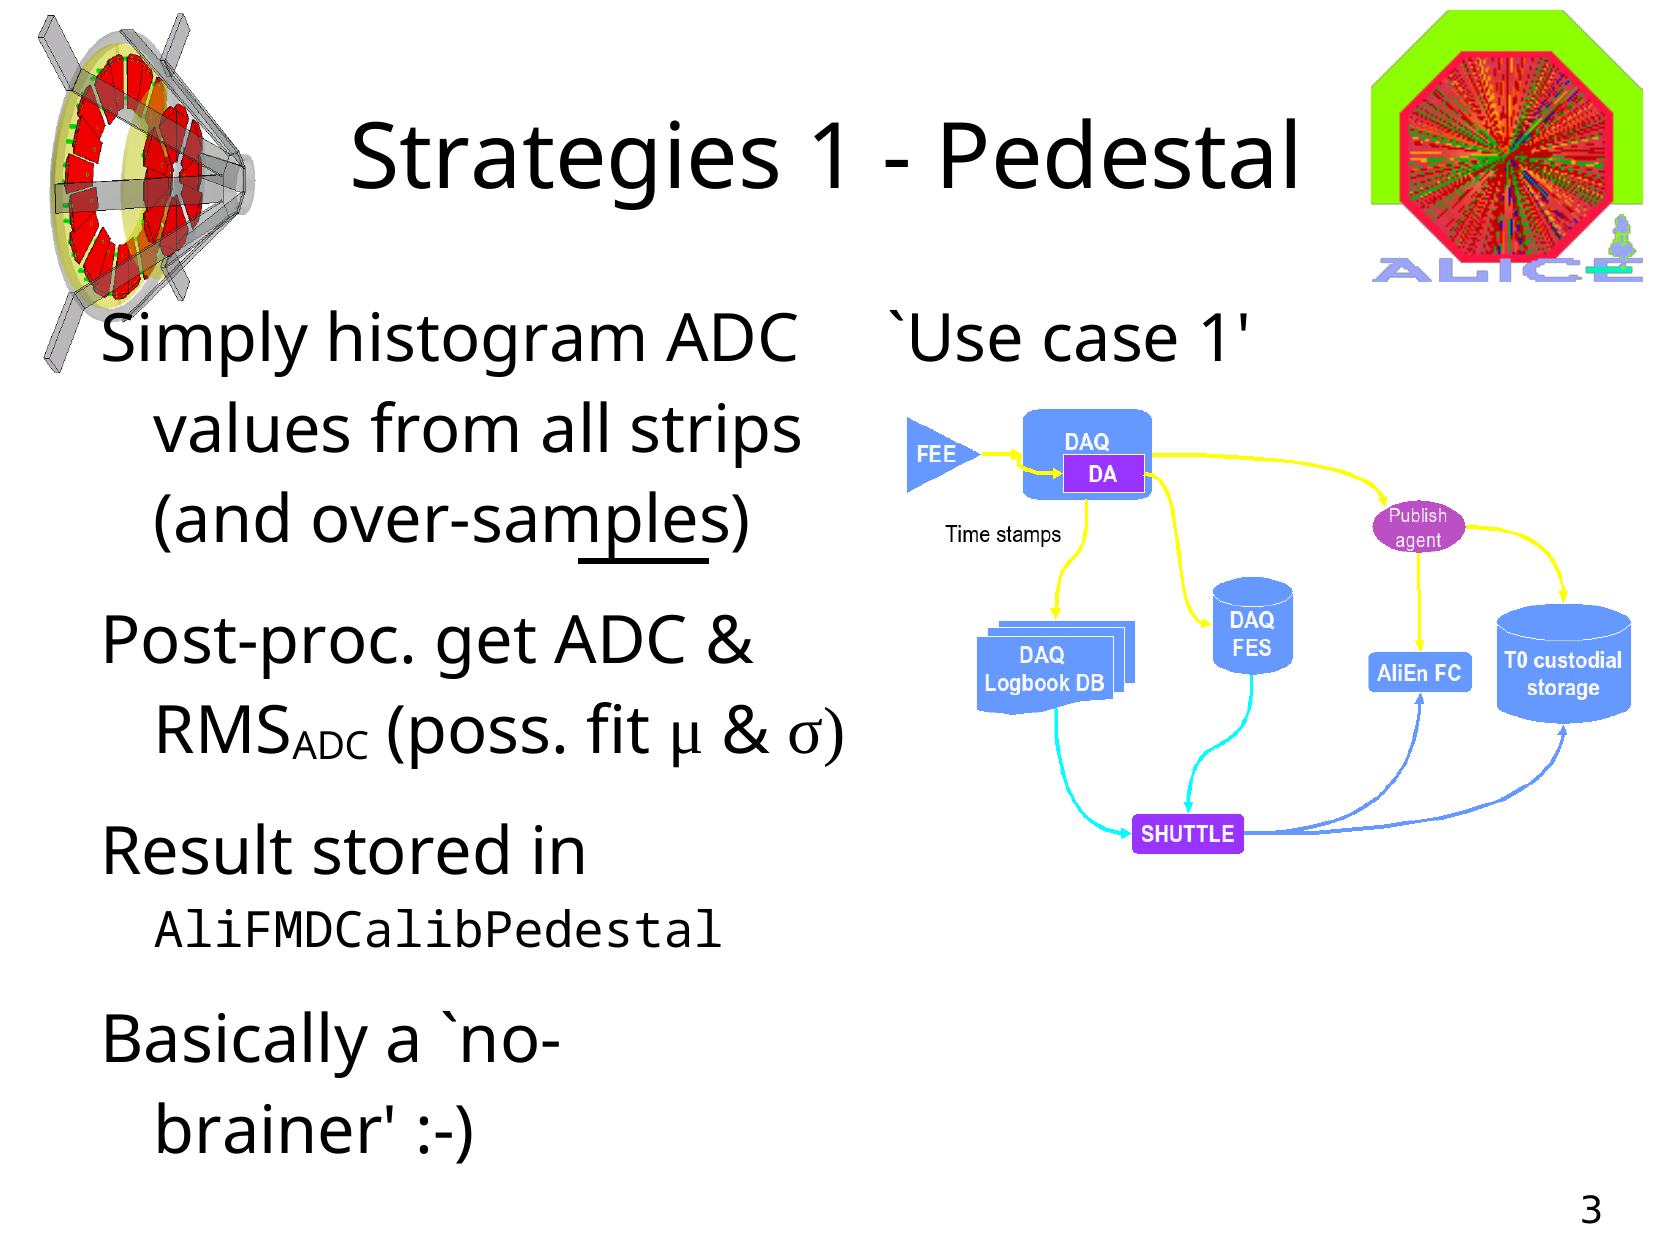

# Strategies 1 - Pedestal
Simply histogram ADC values from all strips (and over-samples)
Post-proc. get ADC & RMSADC (poss. fit μ & σ)
Result stored in AliFMDCalibPedestal
Basically a `no-brainer' :-)
`Use case 1'